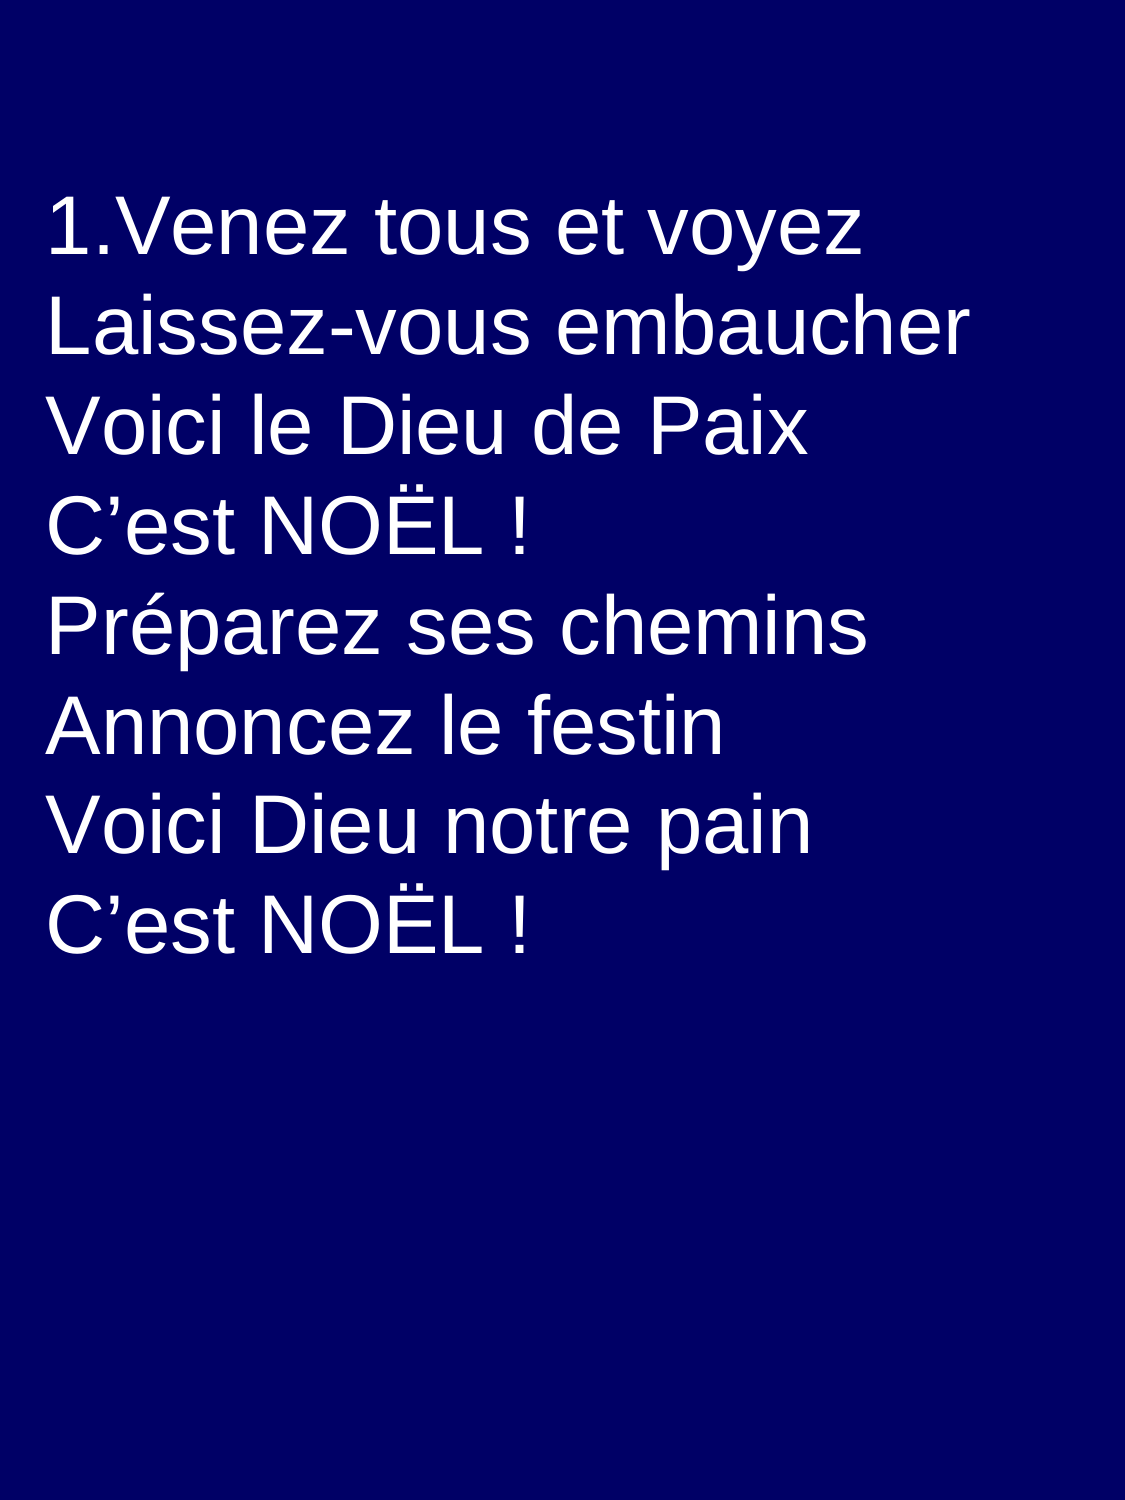

1.Venez tous et voyez
Laissez-vous embaucher
Voici le Dieu de Paix
C’est NOËL !
Préparez ses chemins
Annoncez le festin
Voici Dieu notre pain
C’est NOËL !